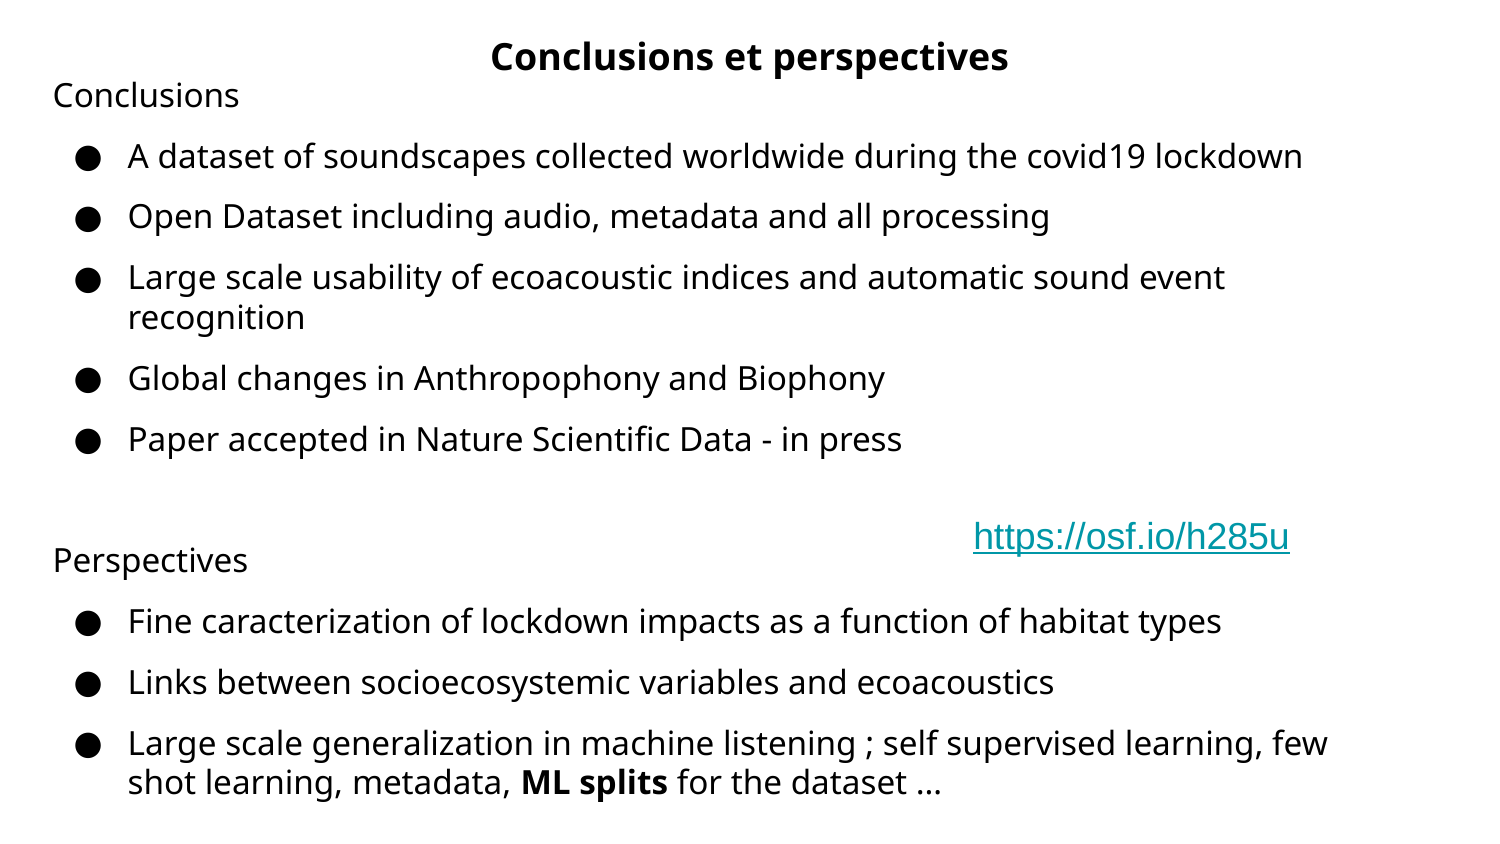

Conclusions et perspectives
Conclusions
A dataset of soundscapes collected worldwide during the covid19 lockdown
Open Dataset including audio, metadata and all processing
Large scale usability of ecoacoustic indices and automatic sound event recognition
Global changes in Anthropophony and Biophony
Paper accepted in Nature Scientific Data - in press
Perspectives
Fine caracterization of lockdown impacts as a function of habitat types
Links between socioecosystemic variables and ecoacoustics
Large scale generalization in machine listening ; self supervised learning, few shot learning, metadata, ML splits for the dataset …
https://osf.io/h285u